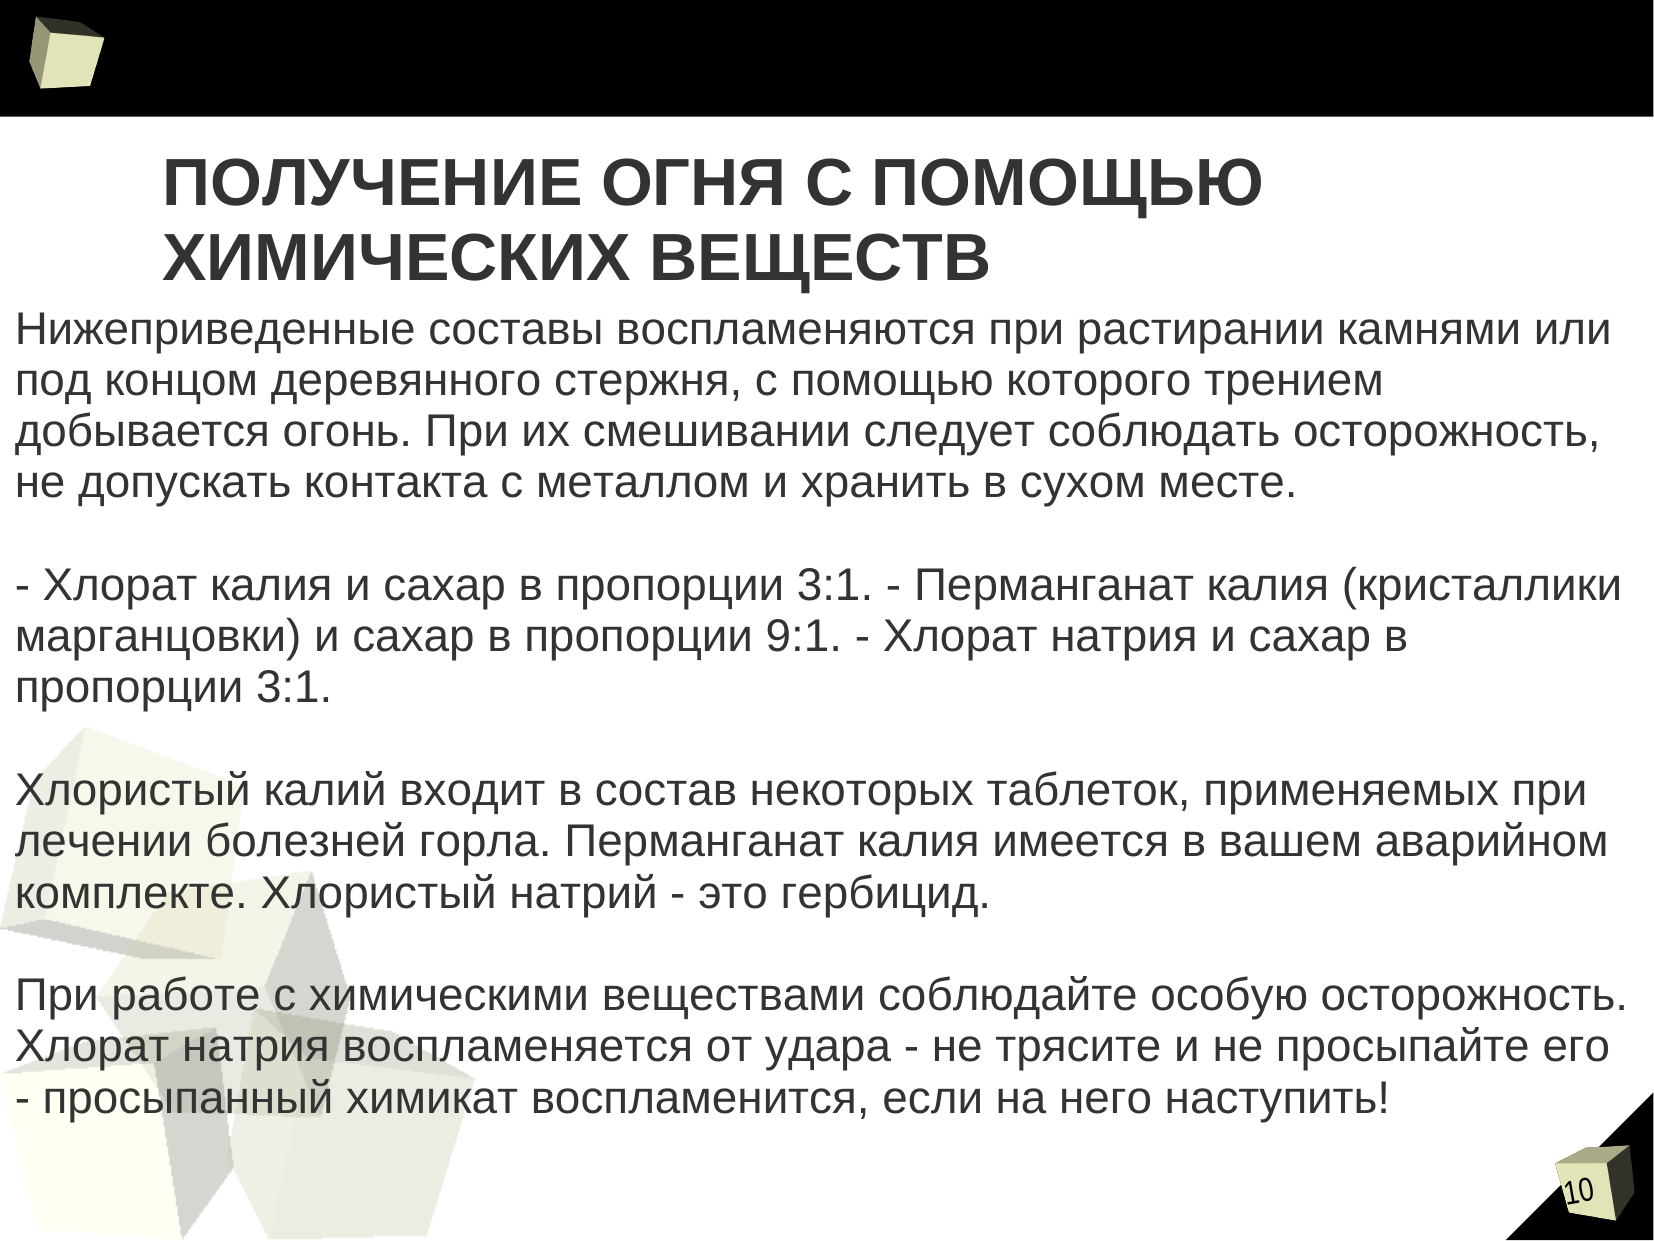

ПОЛУЧЕНИЕ ОГНЯ С ПОМОЩЬЮ ХИМИЧЕСКИХ ВЕЩЕСТВ
Нижеприведенные составы воспламеняются при растирании камнями или под концом деревянного стержня, с помощью которого трением добывается огонь. При их смешивании следует соблюдать осторожность, не допускать контакта с металлом и хранить в сухом месте.
- Хлорат калия и сахар в пропорции 3:1. - Перманганат калия (кристаллики марганцовки) и сахар в пропорции 9:1. - Хлорат натрия и сахар в пропорции 3:1.
Хлористый калий входит в состав некоторых таблеток, применяемых при лечении болезней горла. Перманганат калия имеется в вашем аварийном комплекте. Хлористый натрий - это гербицид.
При работе с химическими веществами соблюдайте особую осторожность. Хлорат натрия воспламеняется от удара - не трясите и не просыпайте его - просыпанный химикат воспламенится, если на него наступить!